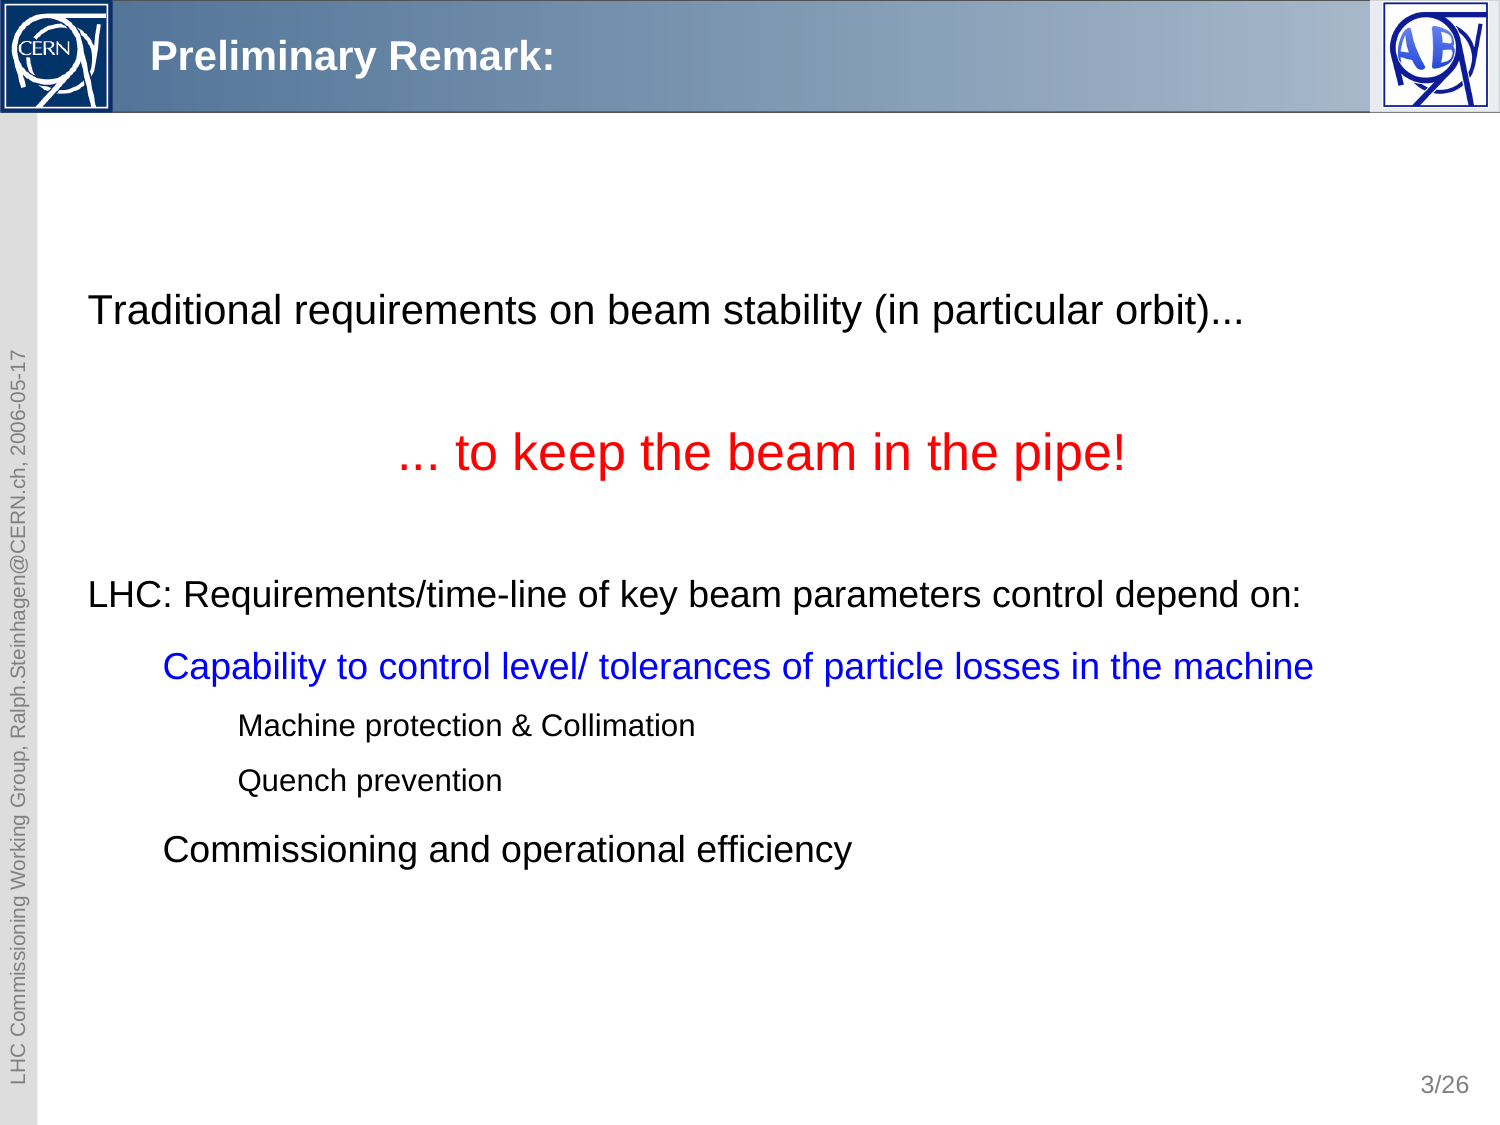

# Preliminary Remark:
Traditional requirements on beam stability (in particular orbit)...
... to keep the beam in the pipe!
LHC: Requirements/time-line of key beam parameters control depend on:
Capability to control level/ tolerances of particle losses in the machine
Machine protection & Collimation
Quench prevention
Commissioning and operational efficiency